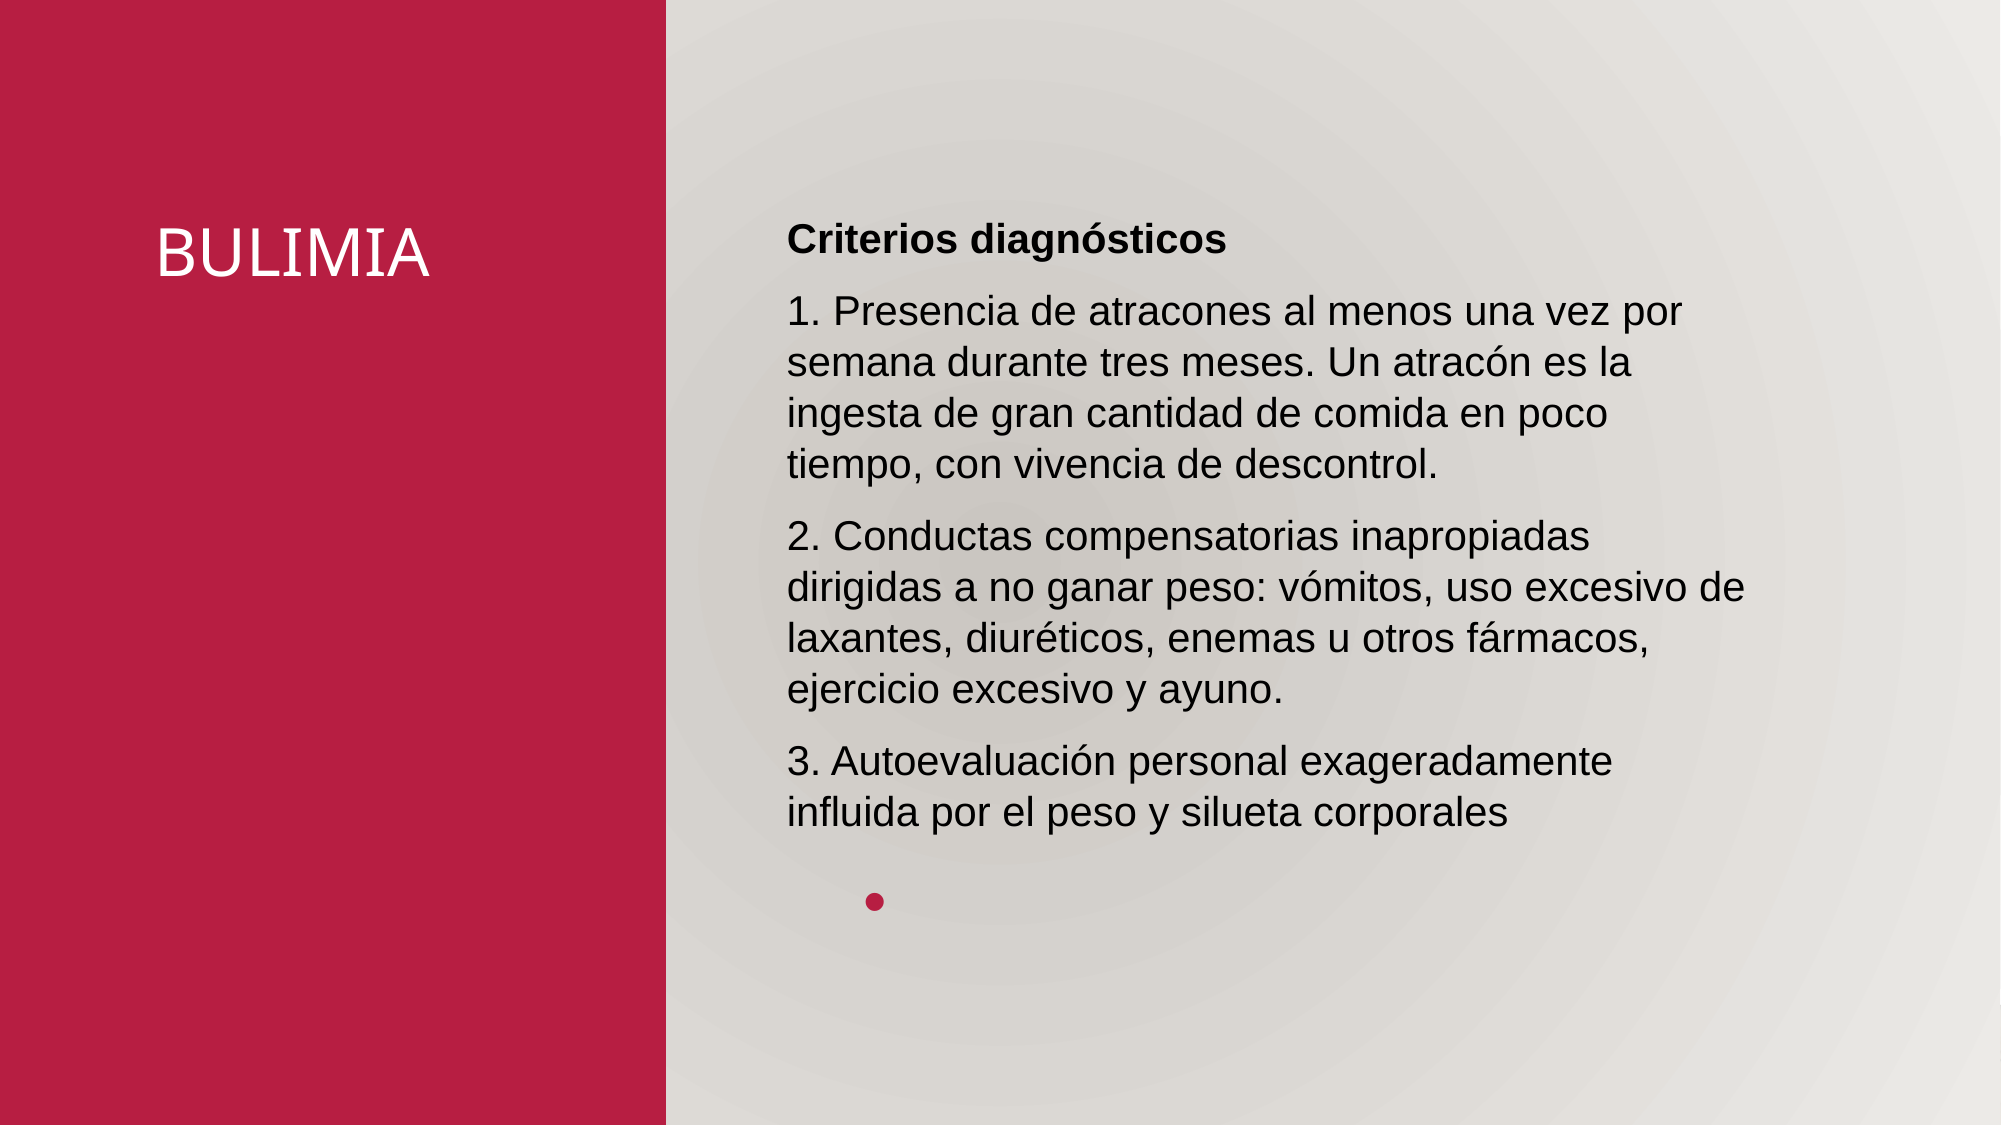

# BULIMIA
Criterios diagnósticos
1. Presencia de atracones al menos una vez por semana durante tres meses. Un atracón es la ingesta de gran cantidad de comida en poco tiempo, con vivencia de descontrol.
2. Conductas compensatorias inapropiadas dirigidas a no ganar peso: vómitos, uso excesivo de laxantes, diuréticos, enemas u otros fármacos, ejercicio excesivo y ayuno.
3. Autoevaluación personal exageradamente influida por el peso y silueta corporales